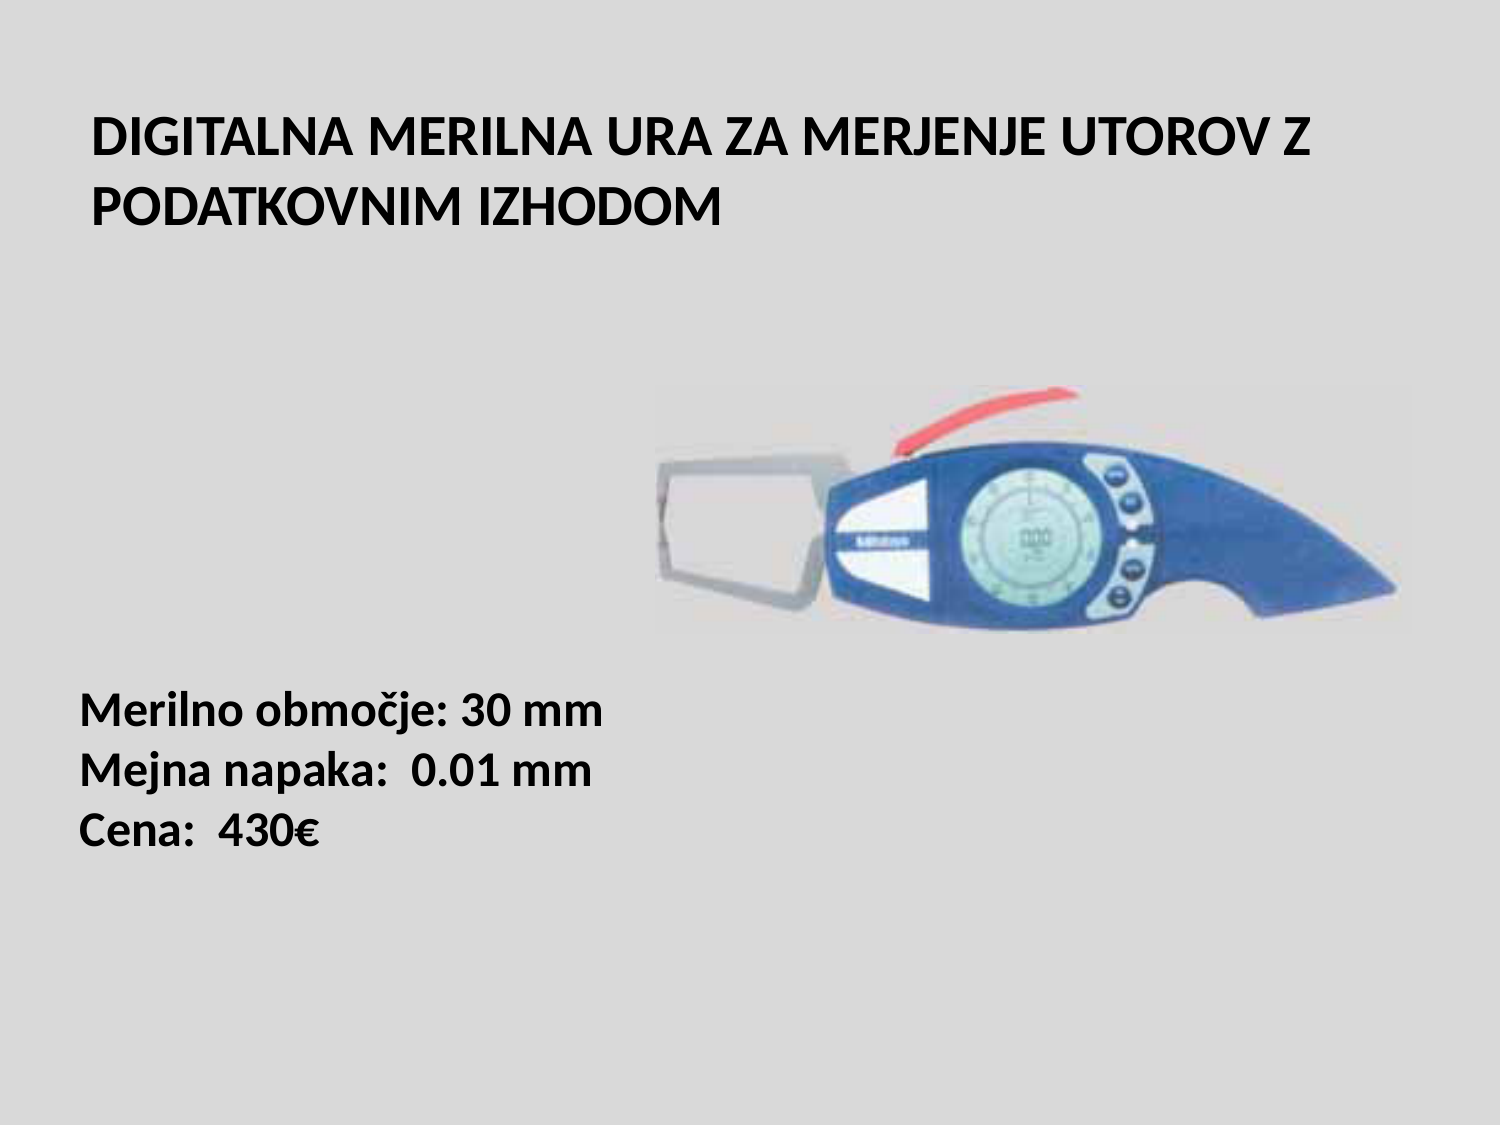

DIGITALNA MERILNA URA ZA MERJENJE UTOROV Z
PODATKOVNIM IZHODOM
Merilno območje: 30 mm
Mejna napaka: 0.01 mm
Cena: 430€